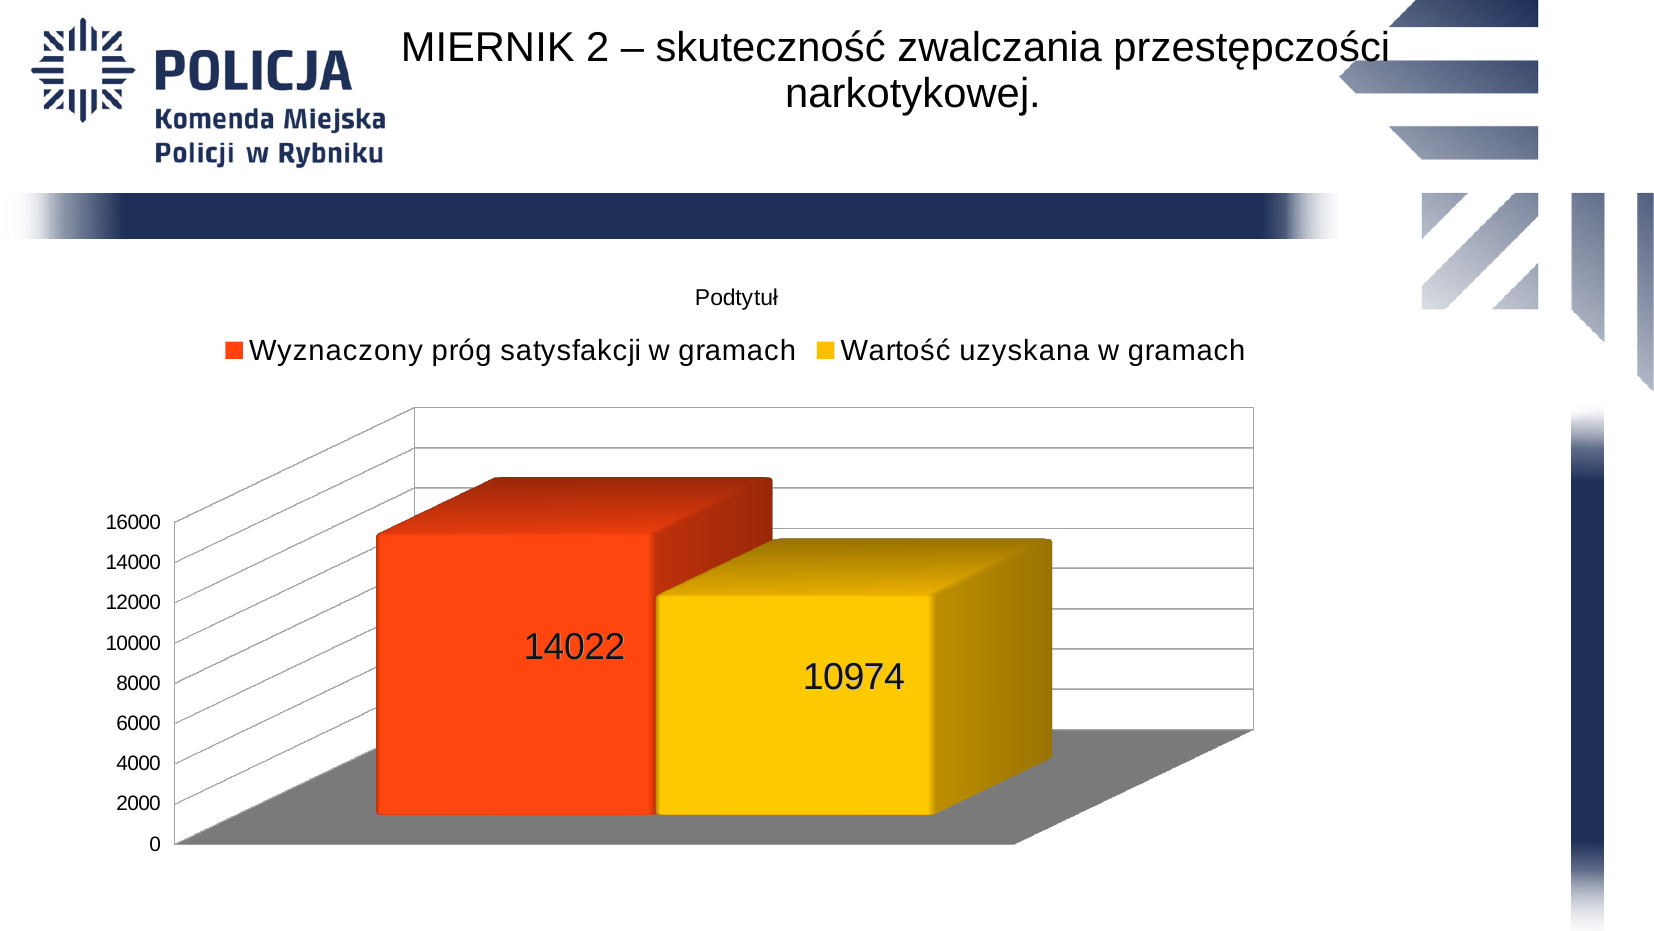

# MIERNIK 2 – skuteczność zwalczania przestępczości narkotykowej.
[unsupported chart]